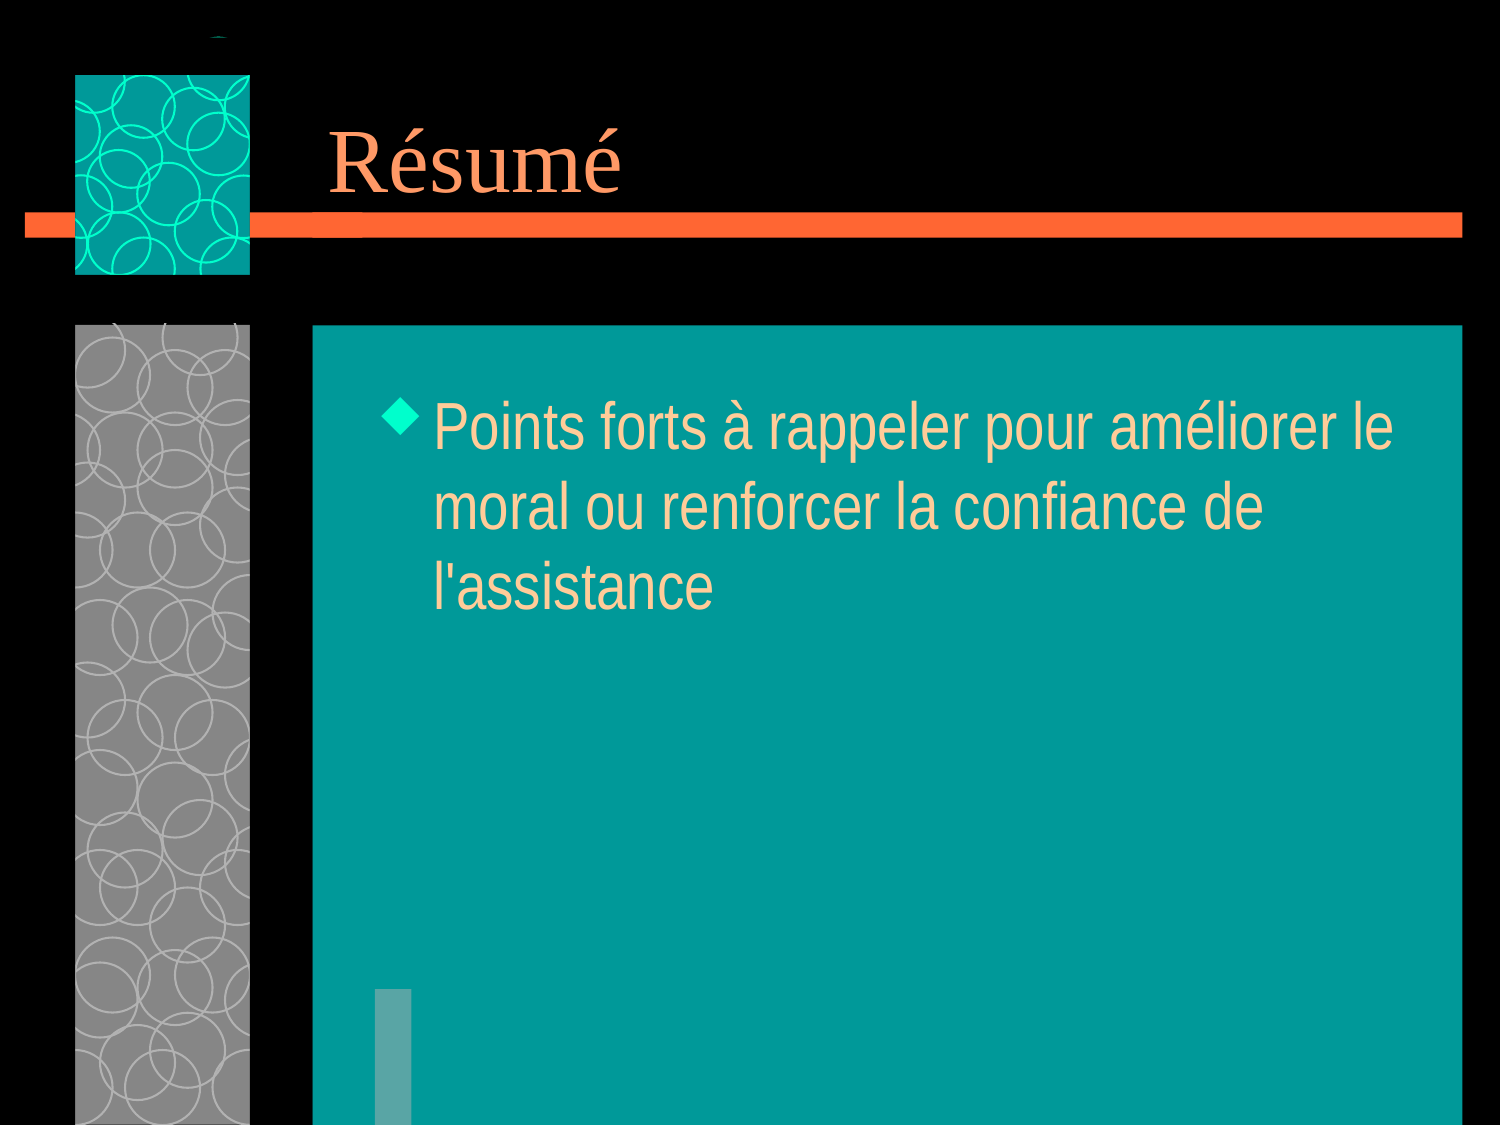

# Résumé
Points forts à rappeler pour améliorer le moral ou renforcer la confiance de l'assistance